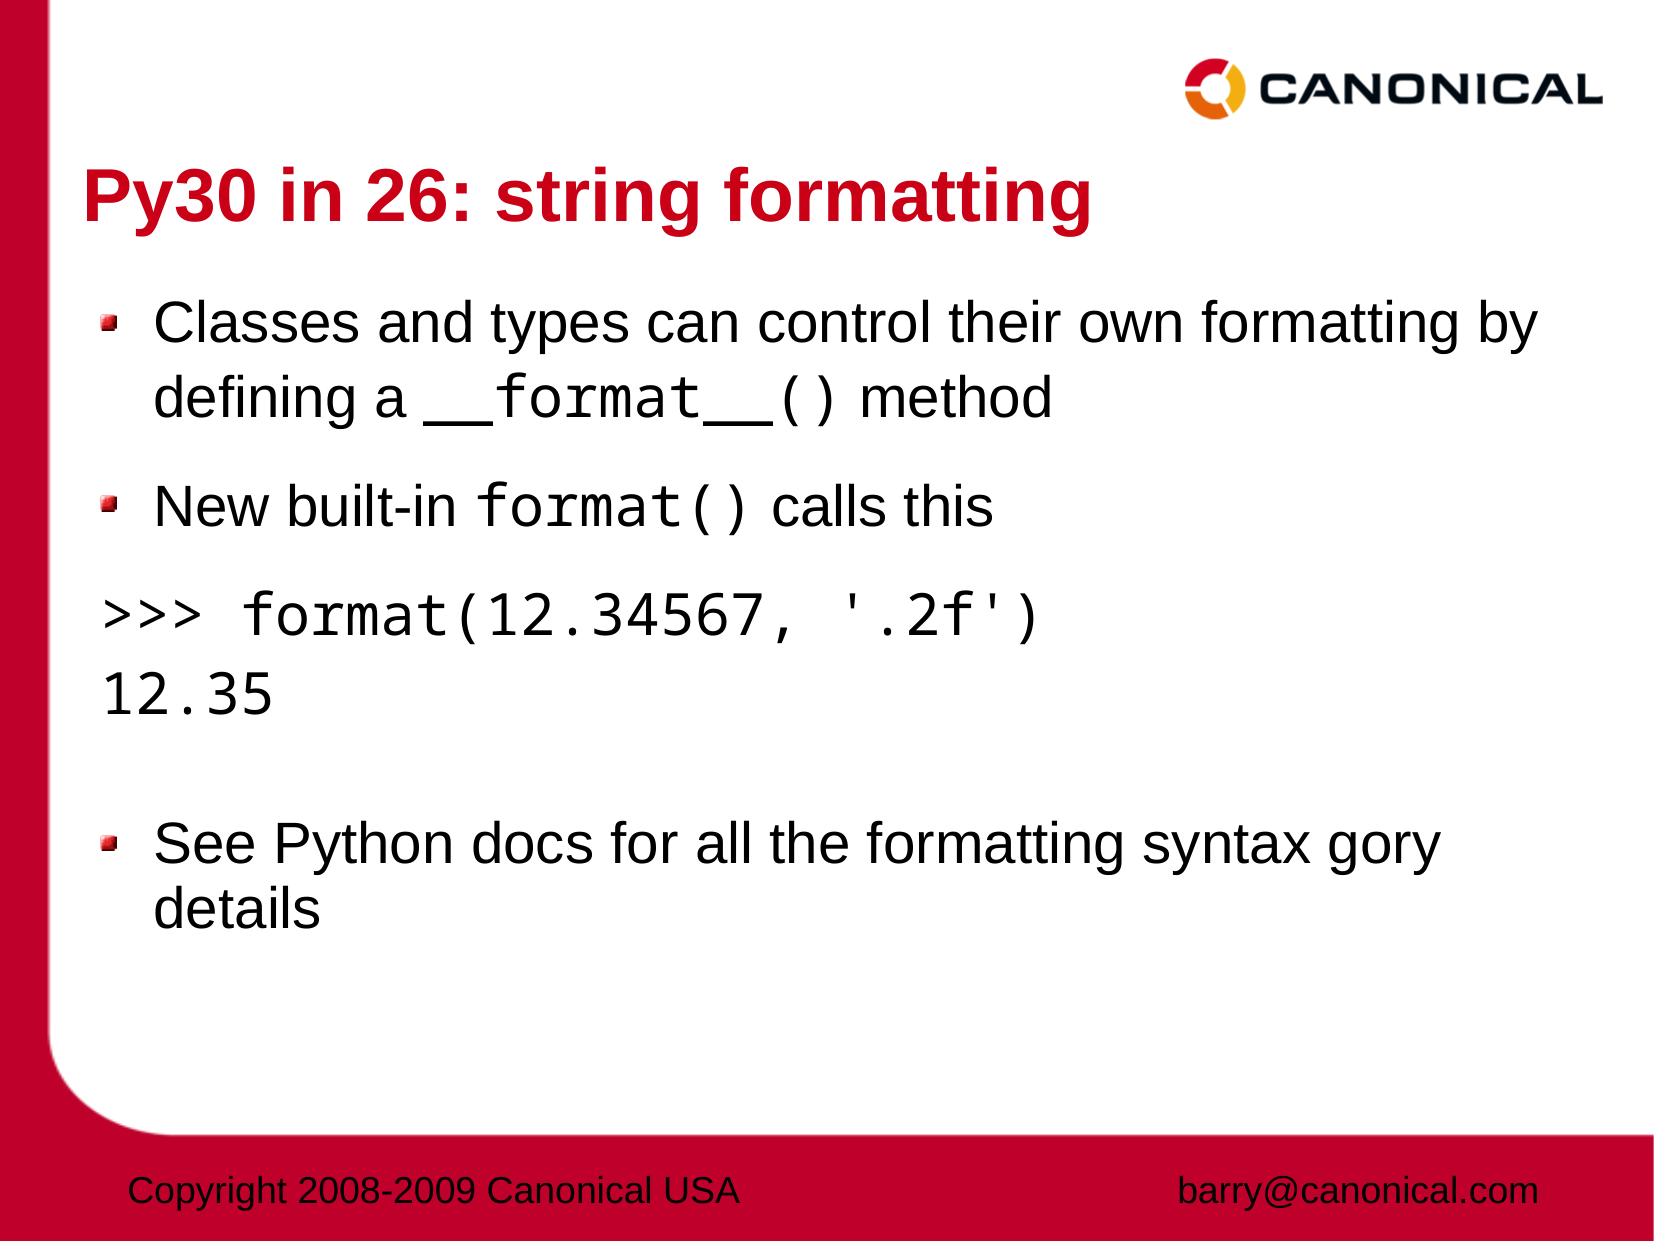

# Py30 in 26: string formatting
Classes and types can control their own formatting by defining a __format__() method
New built-in format() calls this
>>> format(12.34567, '.2f')
12.35
See Python docs for all the formatting syntax gory details